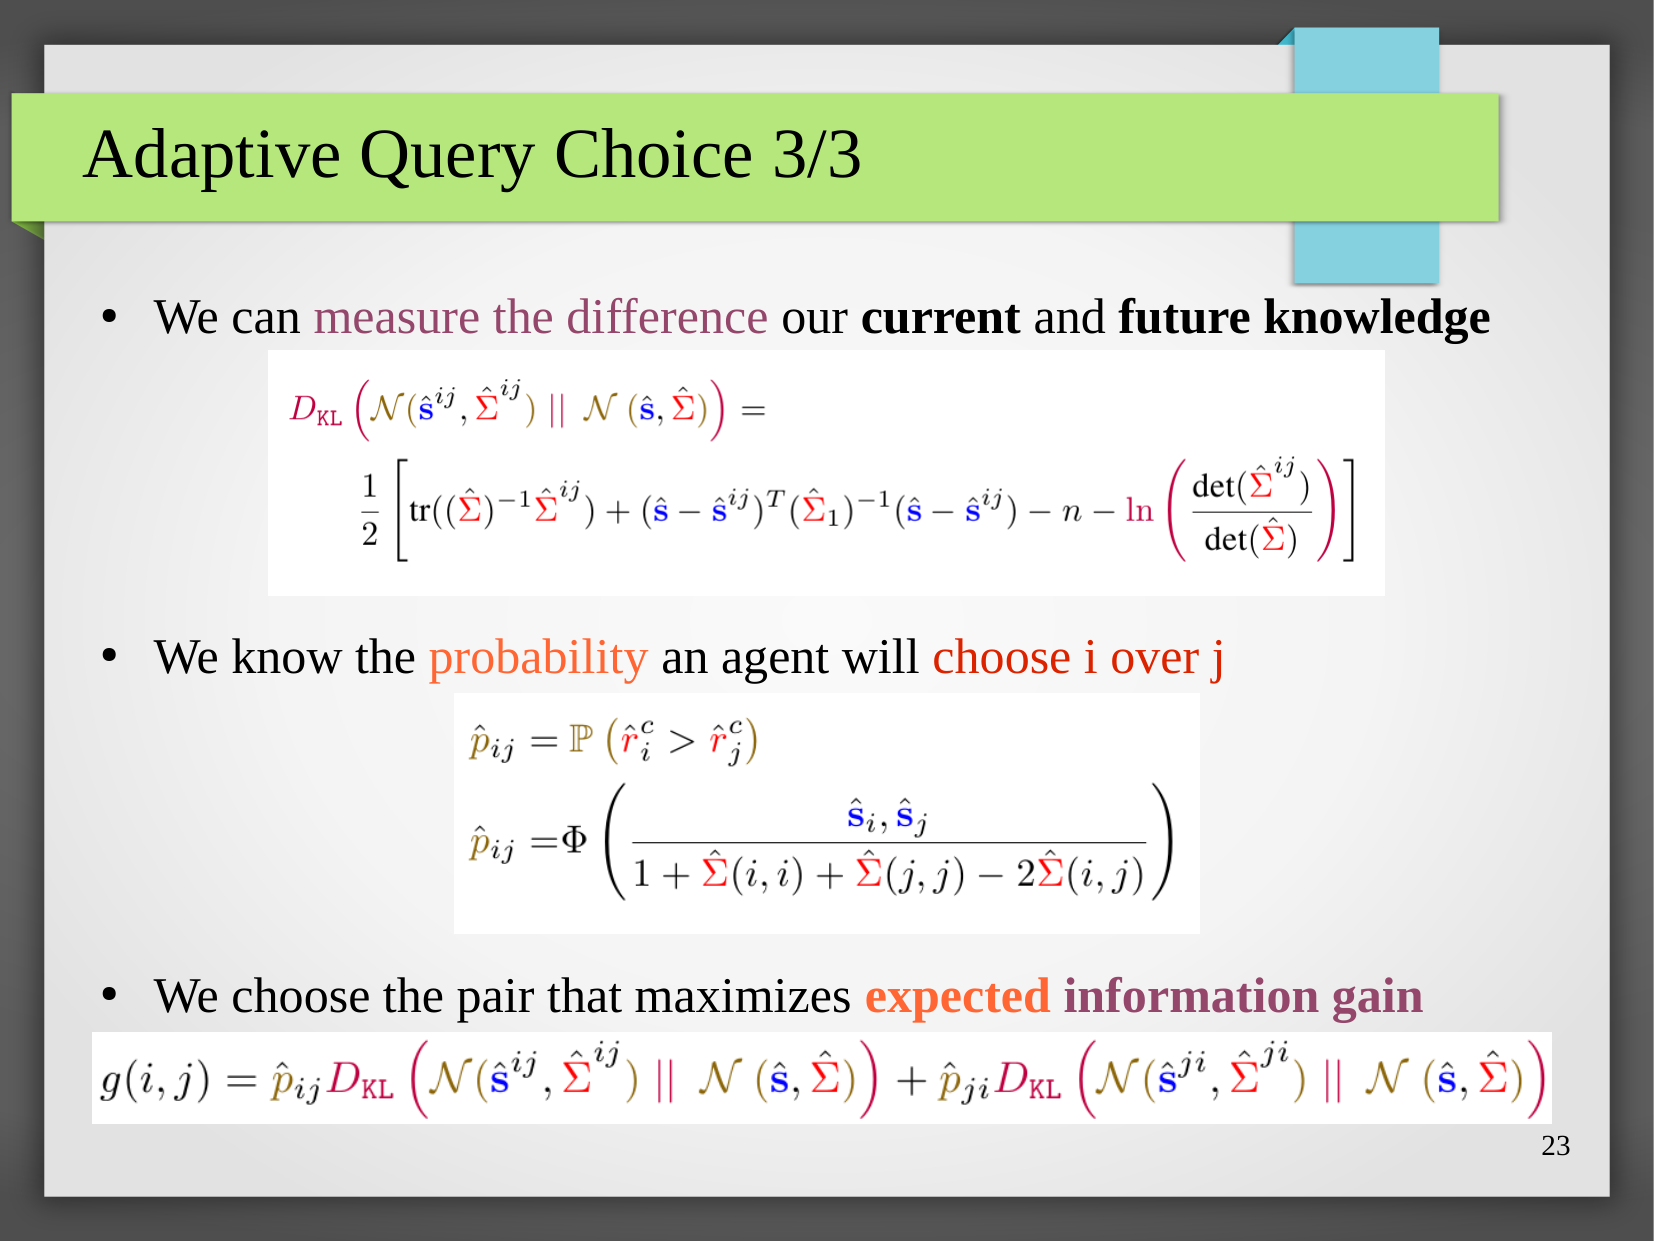

# Adaptive Query Choice 3/3
We can measure the difference our current and future knowledge
We know the probability an agent will choose i over j
We choose the pair that maximizes expected information gain
23